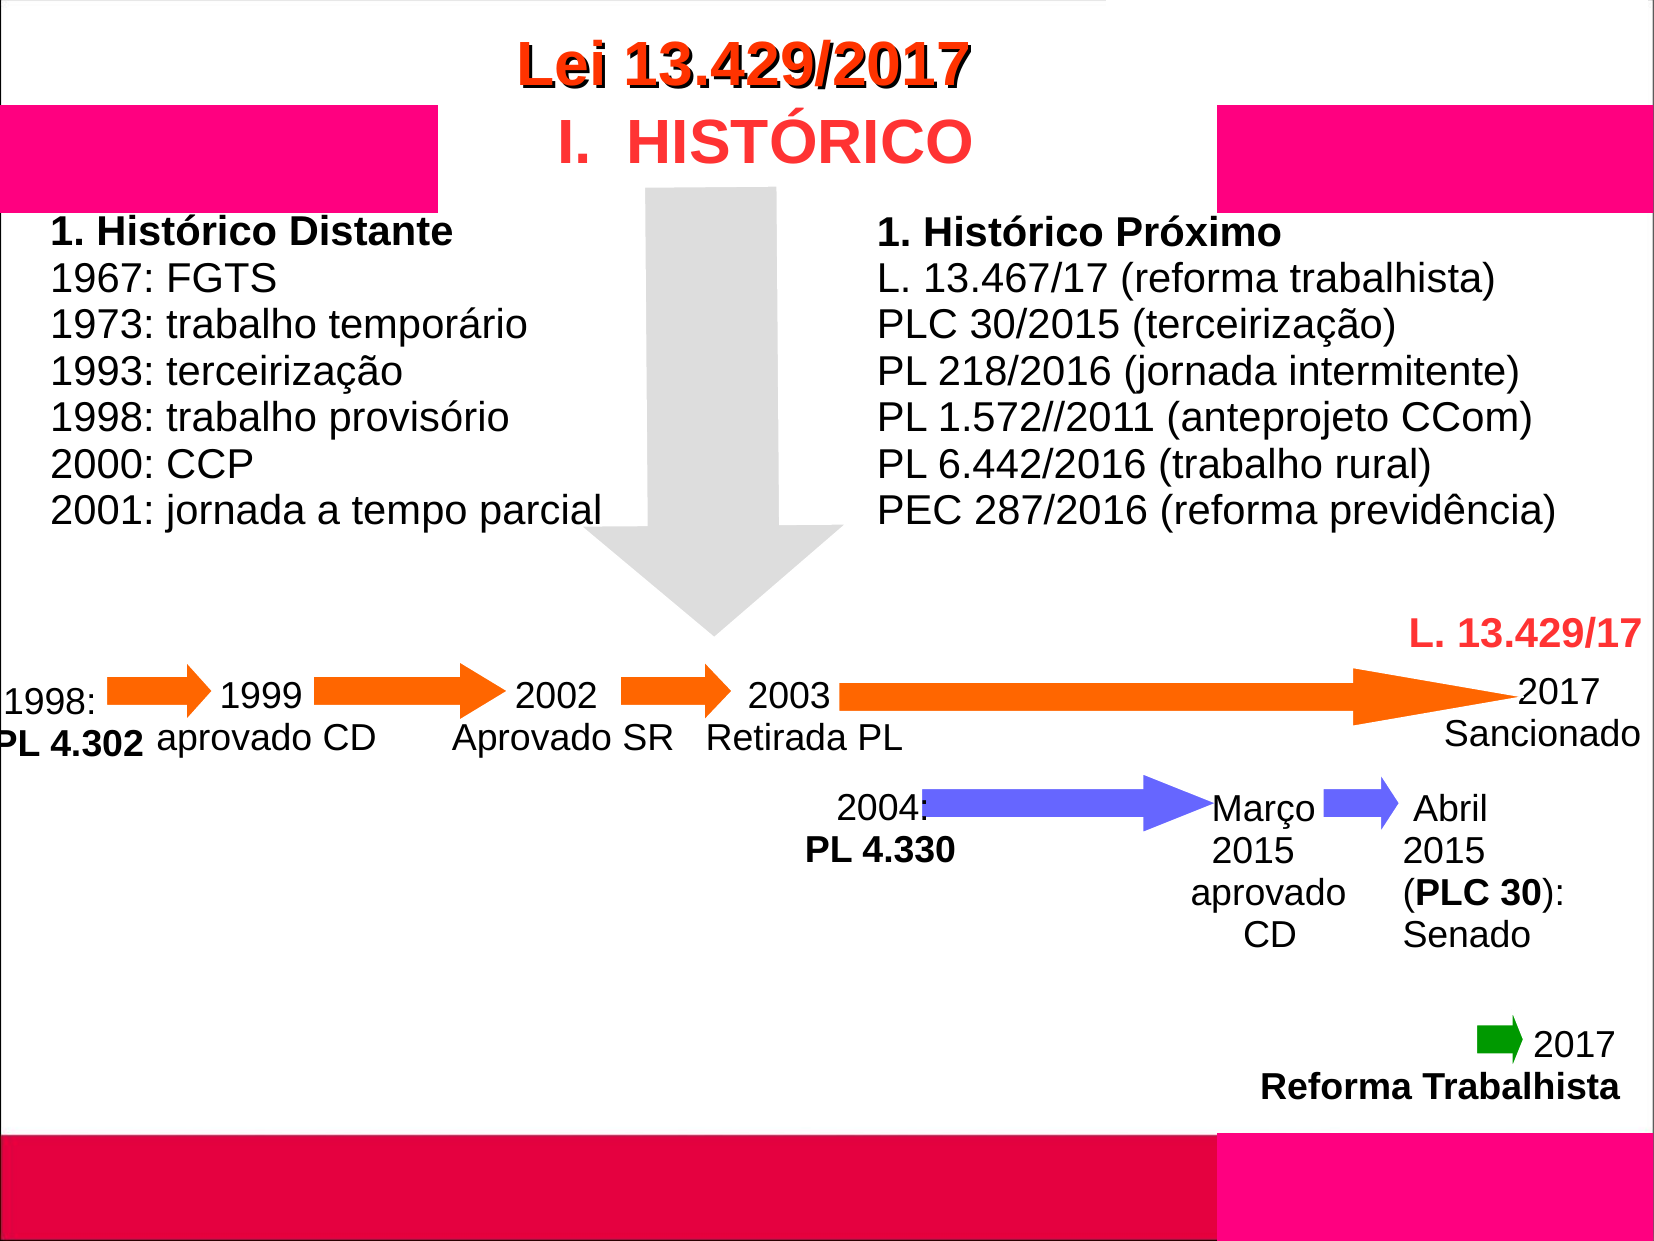

Lei 13.429/2017
I. HISTÓRICO
1. Histórico Distante
1967: FGTS
1973: trabalho temporário
1993: terceirização
1998: trabalho provisório
2000: CCP
2001: jornada a tempo parcial
1. Histórico Próximo
L. 13.467/17 (reforma trabalhista)
PLC 30/2015 (terceirização)
PL 218/2016 (jornada intermitente)
PL 1.572//2011 (anteprojeto CCom)
PL 6.442/2016 (trabalho rural)
PEC 287/2016 (reforma previdência)
L. 13.429/17
 2017
Sancionado
 1999
aprovado CD
 2002
Aprovado SR
 2003
Retirada PL
 1998:
PL 4.302
 2004:
 PL 4.330
 Março
 2015
 aprovado
 CD
 Abril
2015
(PLC 30):
Senado
 2017
 Reforma Trabalhista